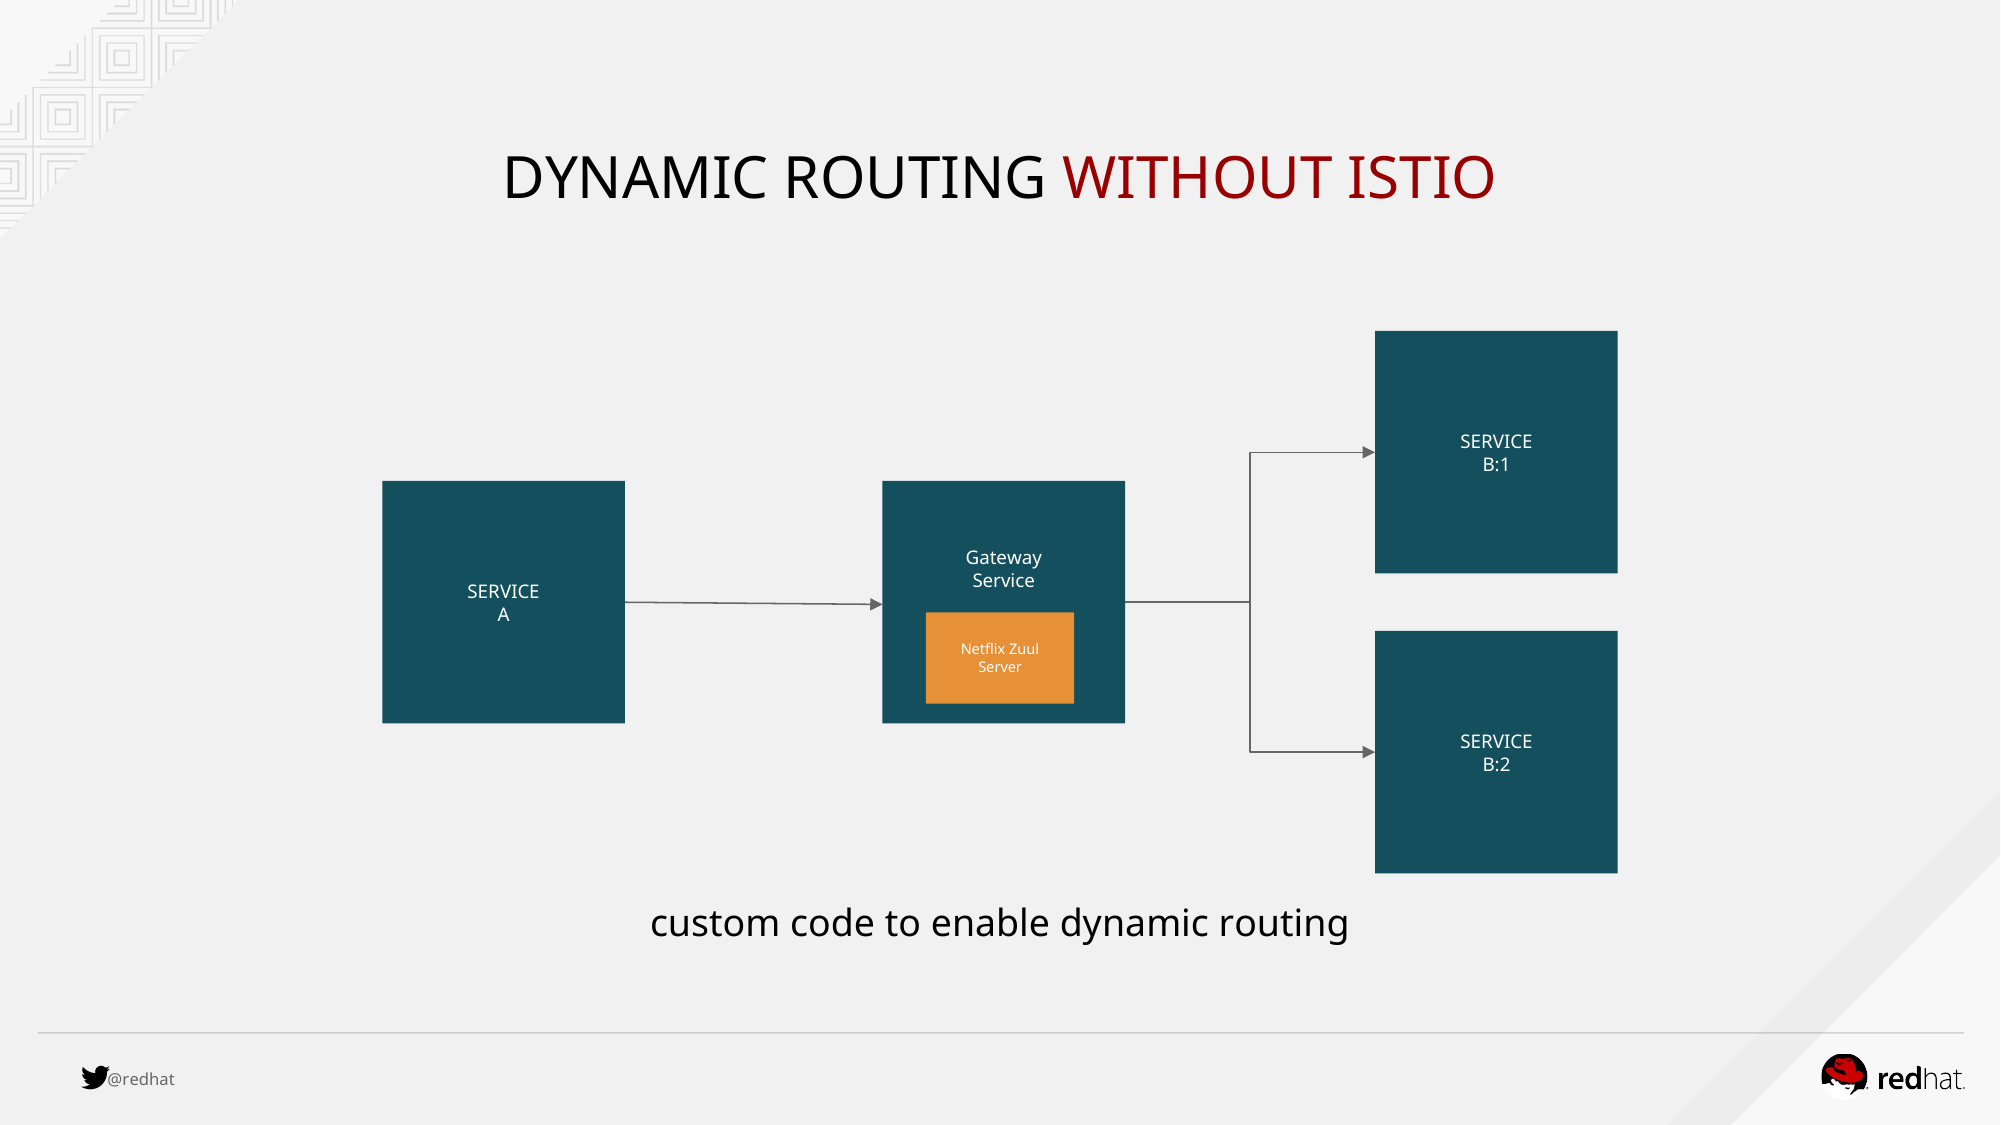

DYNAMIC ROUTING WITHOUT ISTIO
SERVICE
B:1
SERVICE
A
Gateway
Service
Netflix Zuul
Server
SERVICE
B:2
custom code to enable dynamic routing